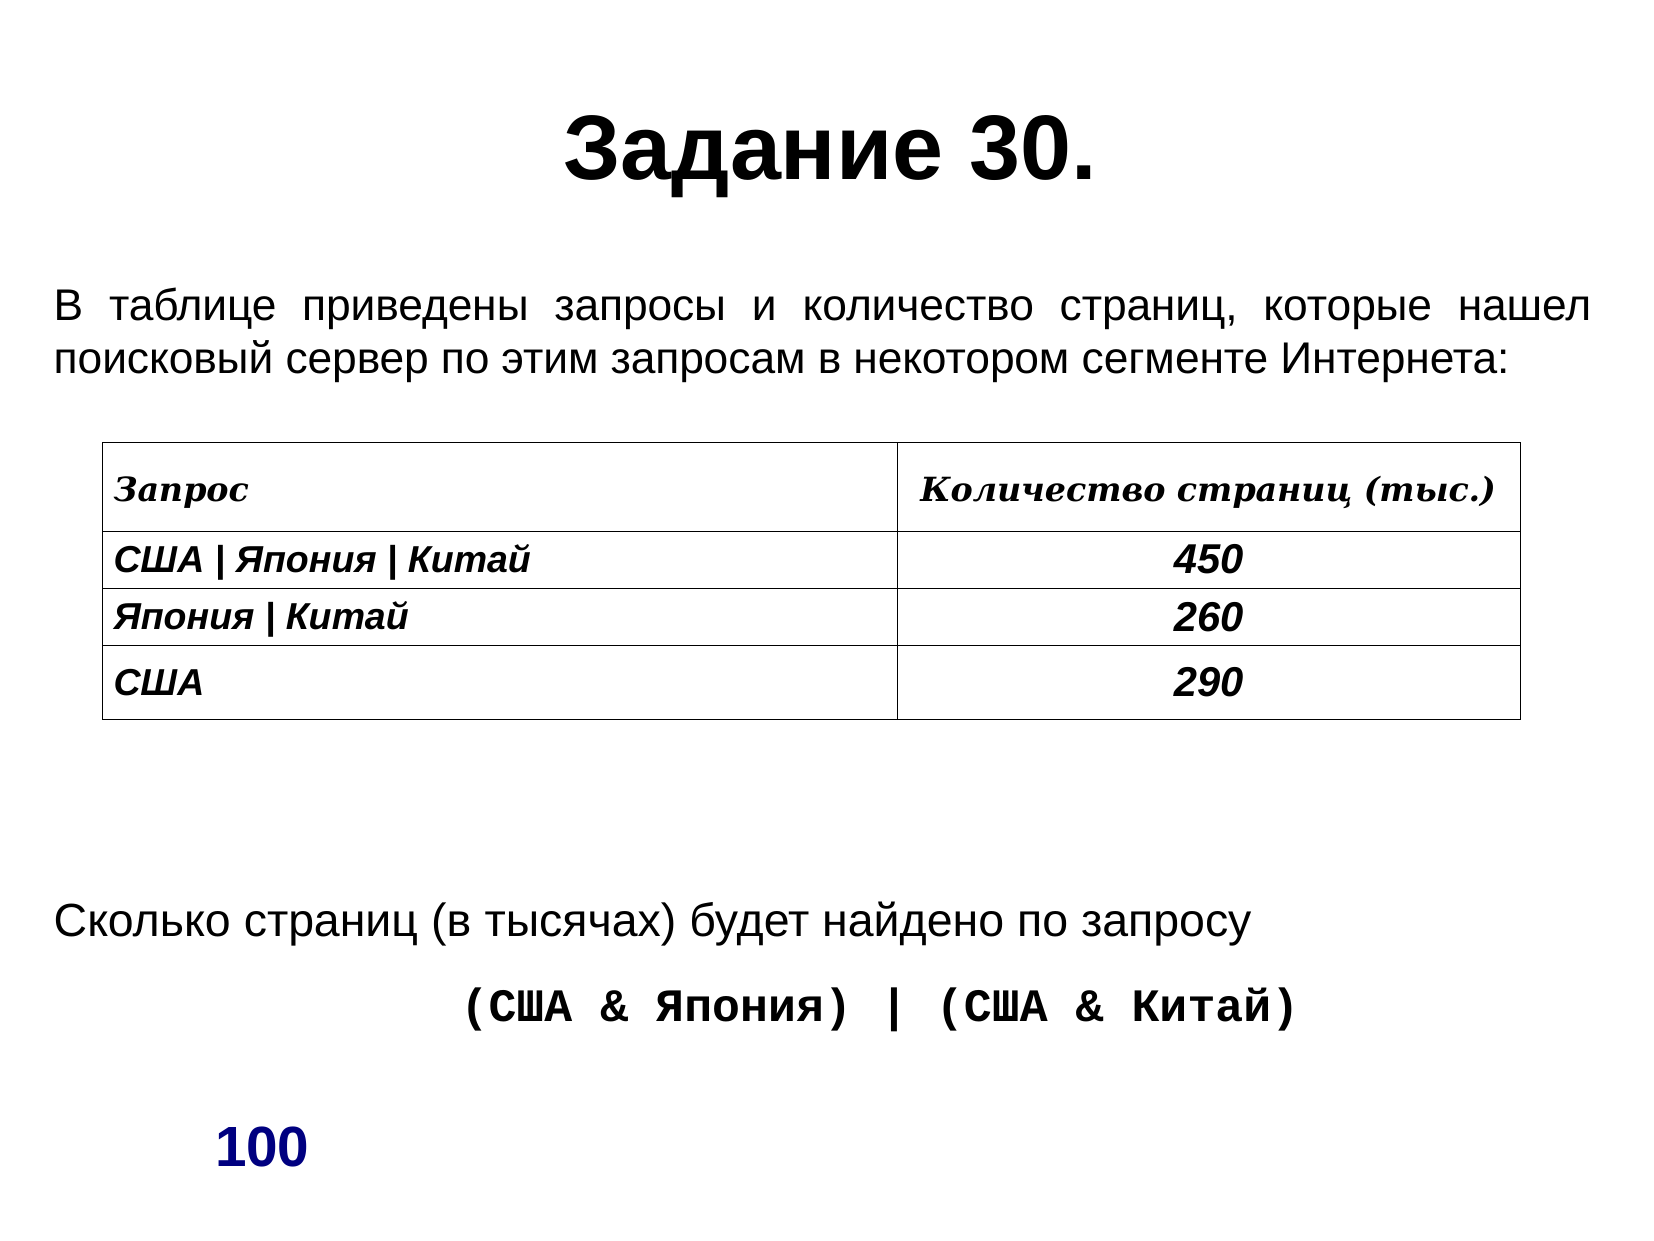

# Задание 30.
В таблице приведены запросы и количество страниц, которые нашел поисковый сервер по этим запросам в некотором сегменте Интернета:
Сколько страниц (в тысячах) будет найдено по запросу
(США & Япония) | (США & Китай)
 	 100
| Запрос | Количество страниц (тыс.) |
| --- | --- |
| США | Япония | Китай | 450 |
| Япония | Китай | 260 |
| США | 290 |